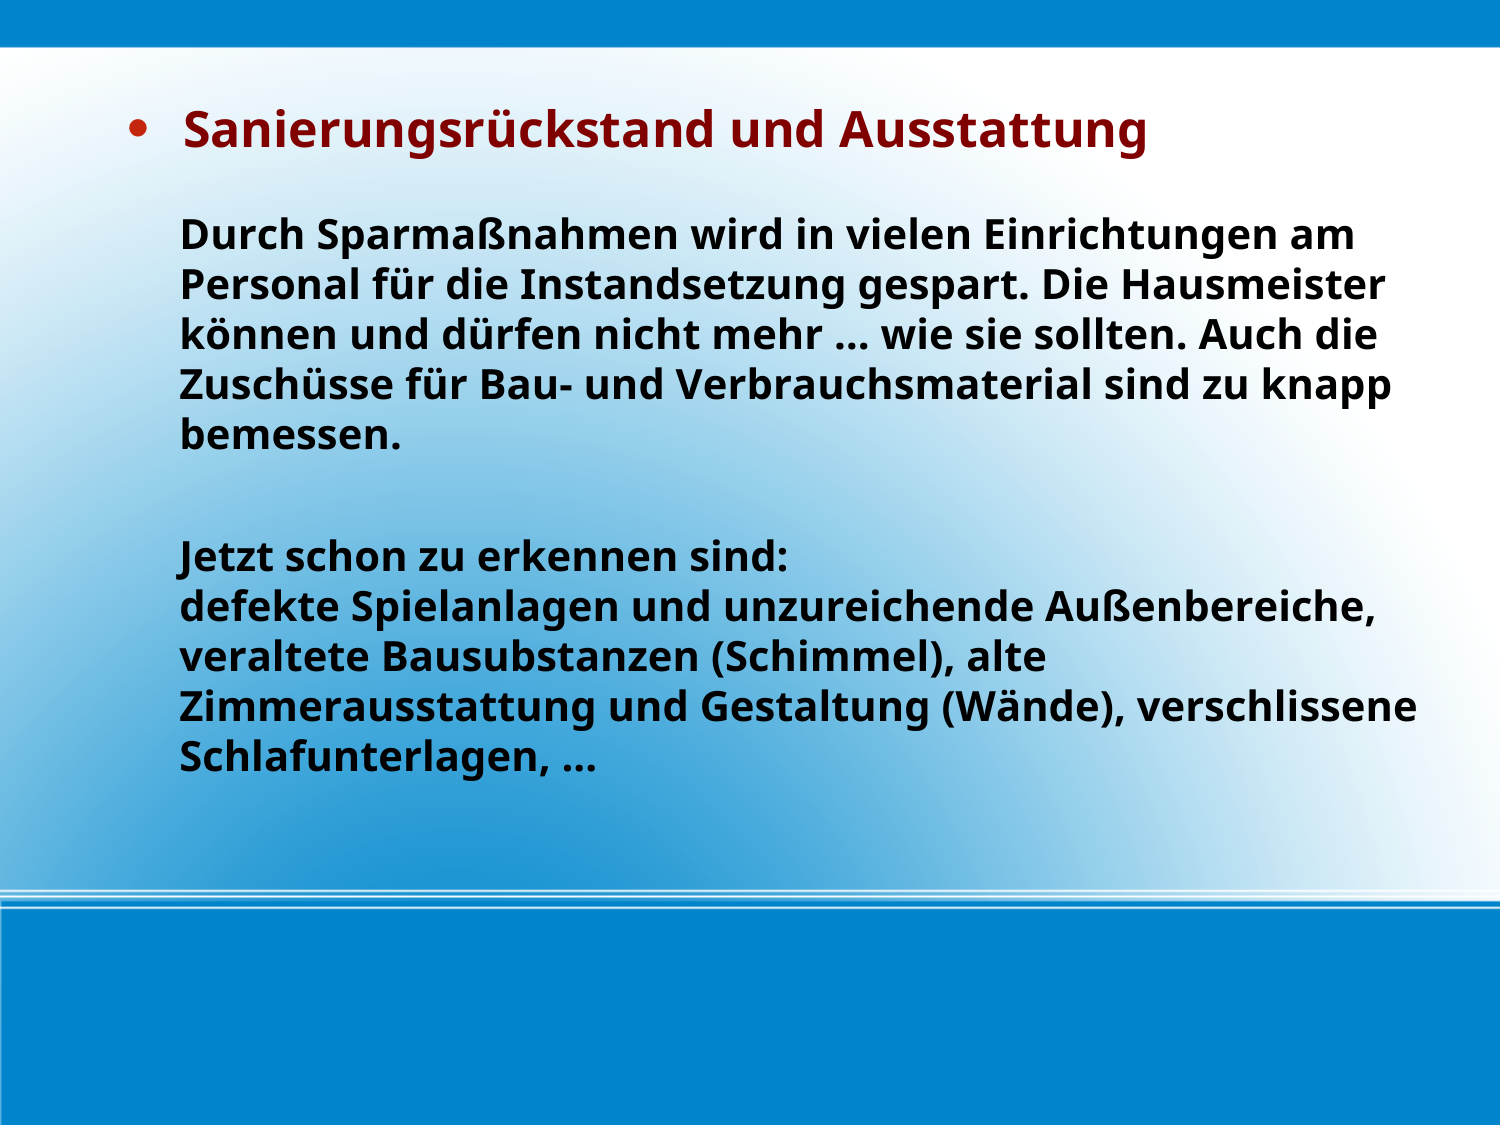

# Sanierungsrückstand und Ausstattung
Durch Sparmaßnahmen wird in vielen Einrichtungen am Personal für die Instandsetzung gespart. Die Hausmeister können und dürfen nicht mehr … wie sie sollten. Auch die Zuschüsse für Bau- und Verbrauchsmaterial sind zu knapp bemessen.
Jetzt schon zu erkennen sind:
defekte Spielanlagen und unzureichende Außenbereiche, veraltete Bausubstanzen (Schimmel), alte Zimmerausstattung und Gestaltung (Wände), verschlissene Schlafunterlagen, ...